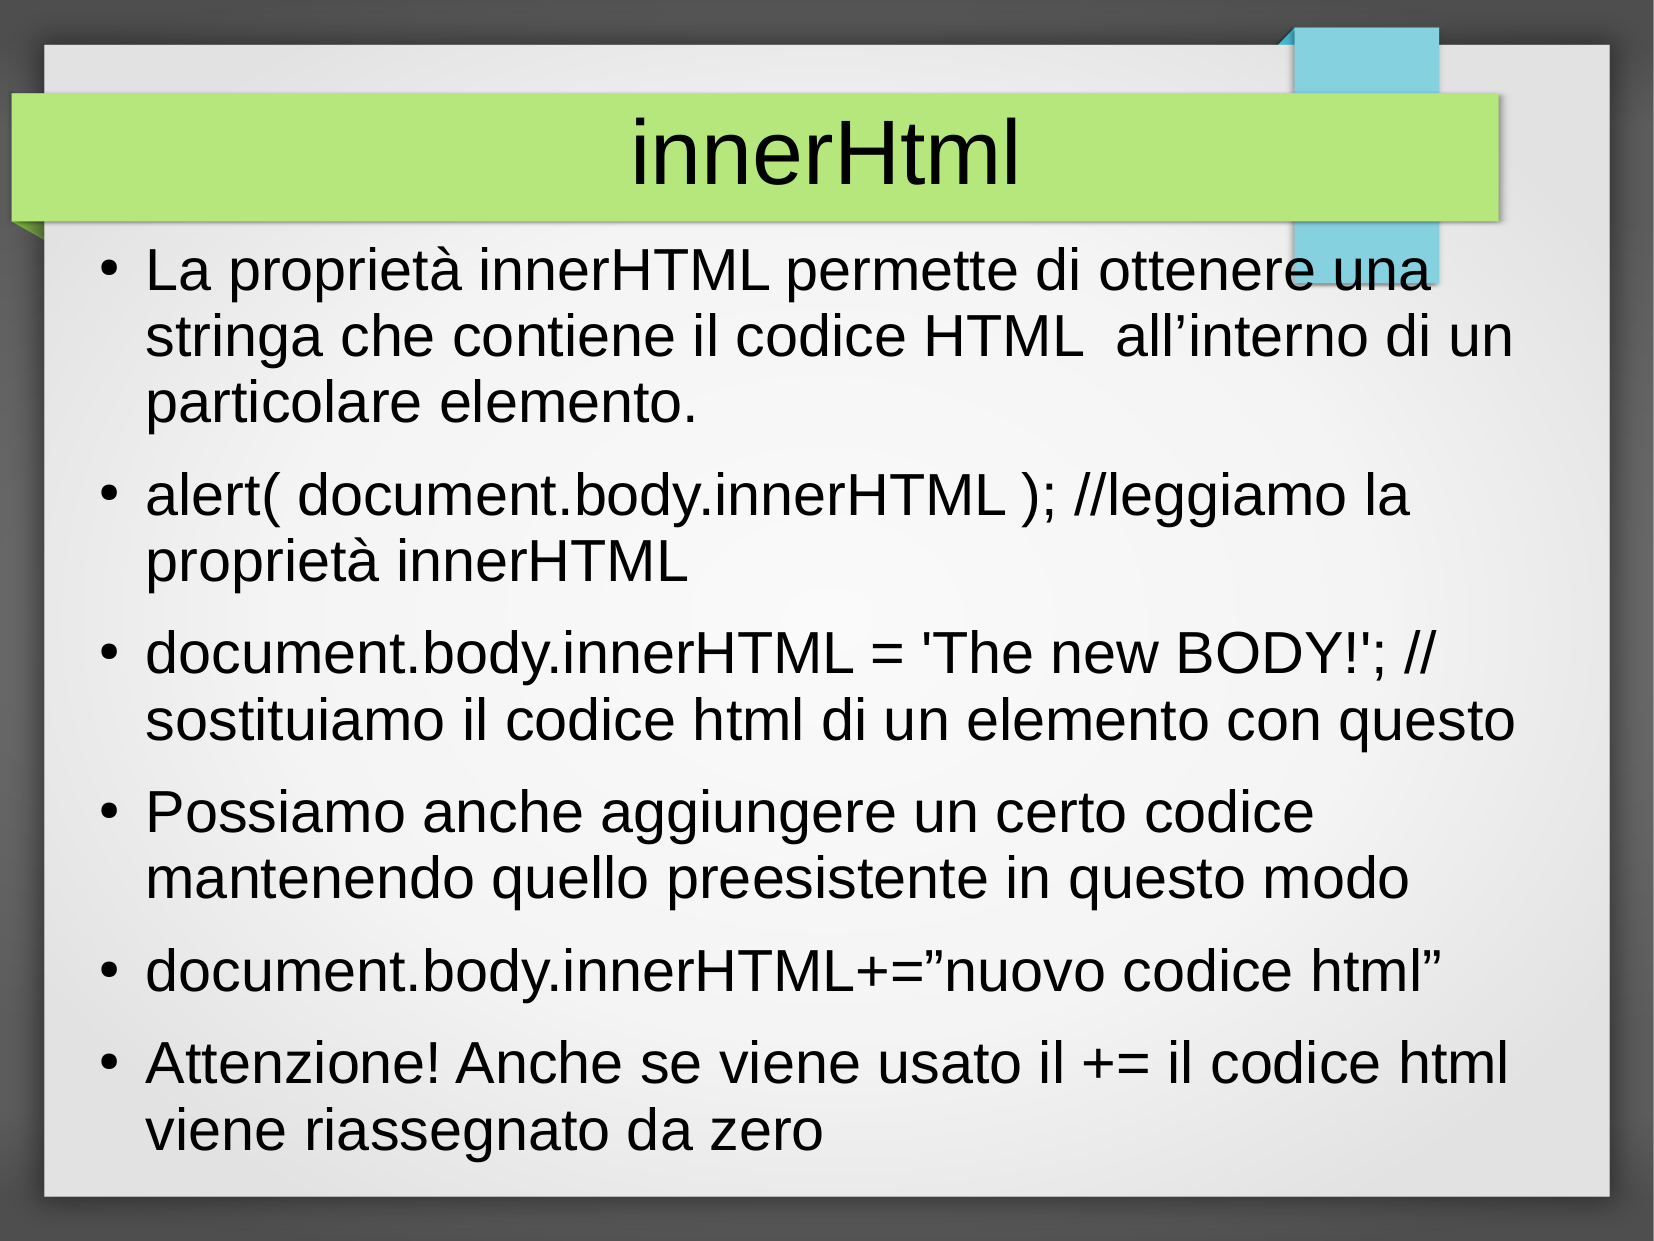

# innerHtml
La proprietà innerHTML permette di ottenere una stringa che contiene il codice HTML all’interno di un particolare elemento.
alert( document.body.innerHTML ); //leggiamo la proprietà innerHTML
document.body.innerHTML = 'The new BODY!'; // sostituiamo il codice html di un elemento con questo
Possiamo anche aggiungere un certo codice mantenendo quello preesistente in questo modo
document.body.innerHTML+=”nuovo codice html”
Attenzione! Anche se viene usato il += il codice html viene riassegnato da zero